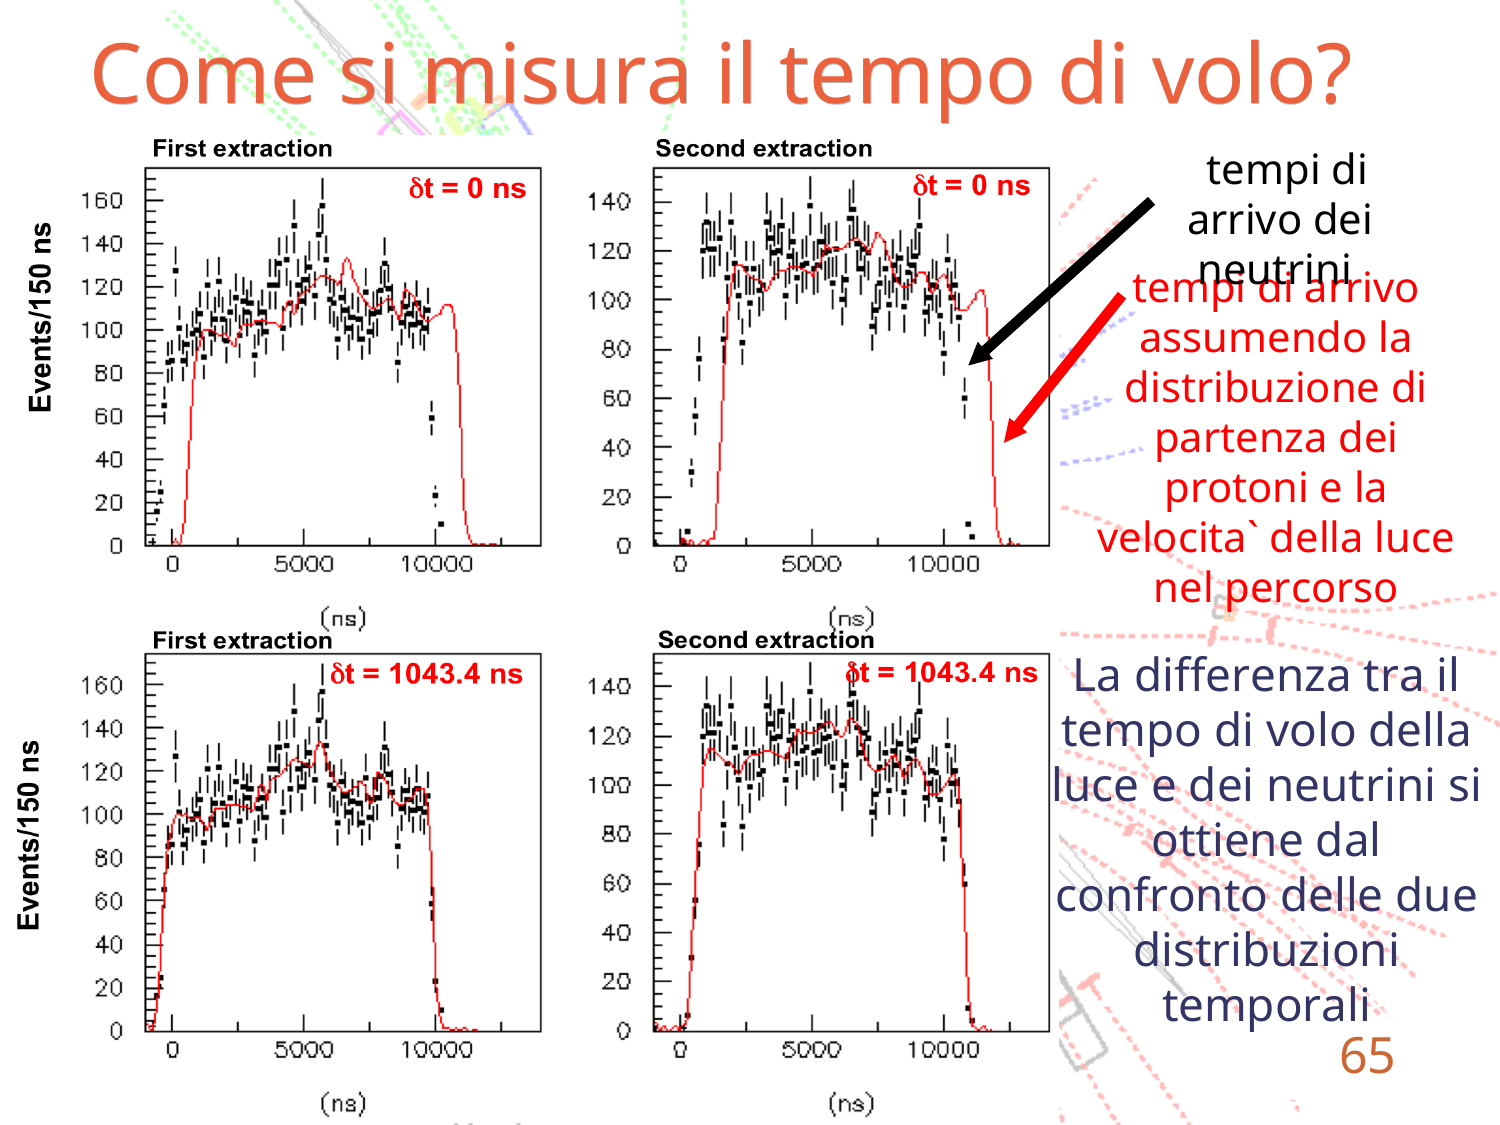

Come si misura il tempo di volo?
tempi di arrivo dei neutrini
tempi di arrivo assumendo la distribuzione di partenza dei protoni e la velocita` della luce nel percorso
La differenza tra il tempo di volo della luce e dei neutrini si ottiene dal confronto delle due distribuzioni temporali
65